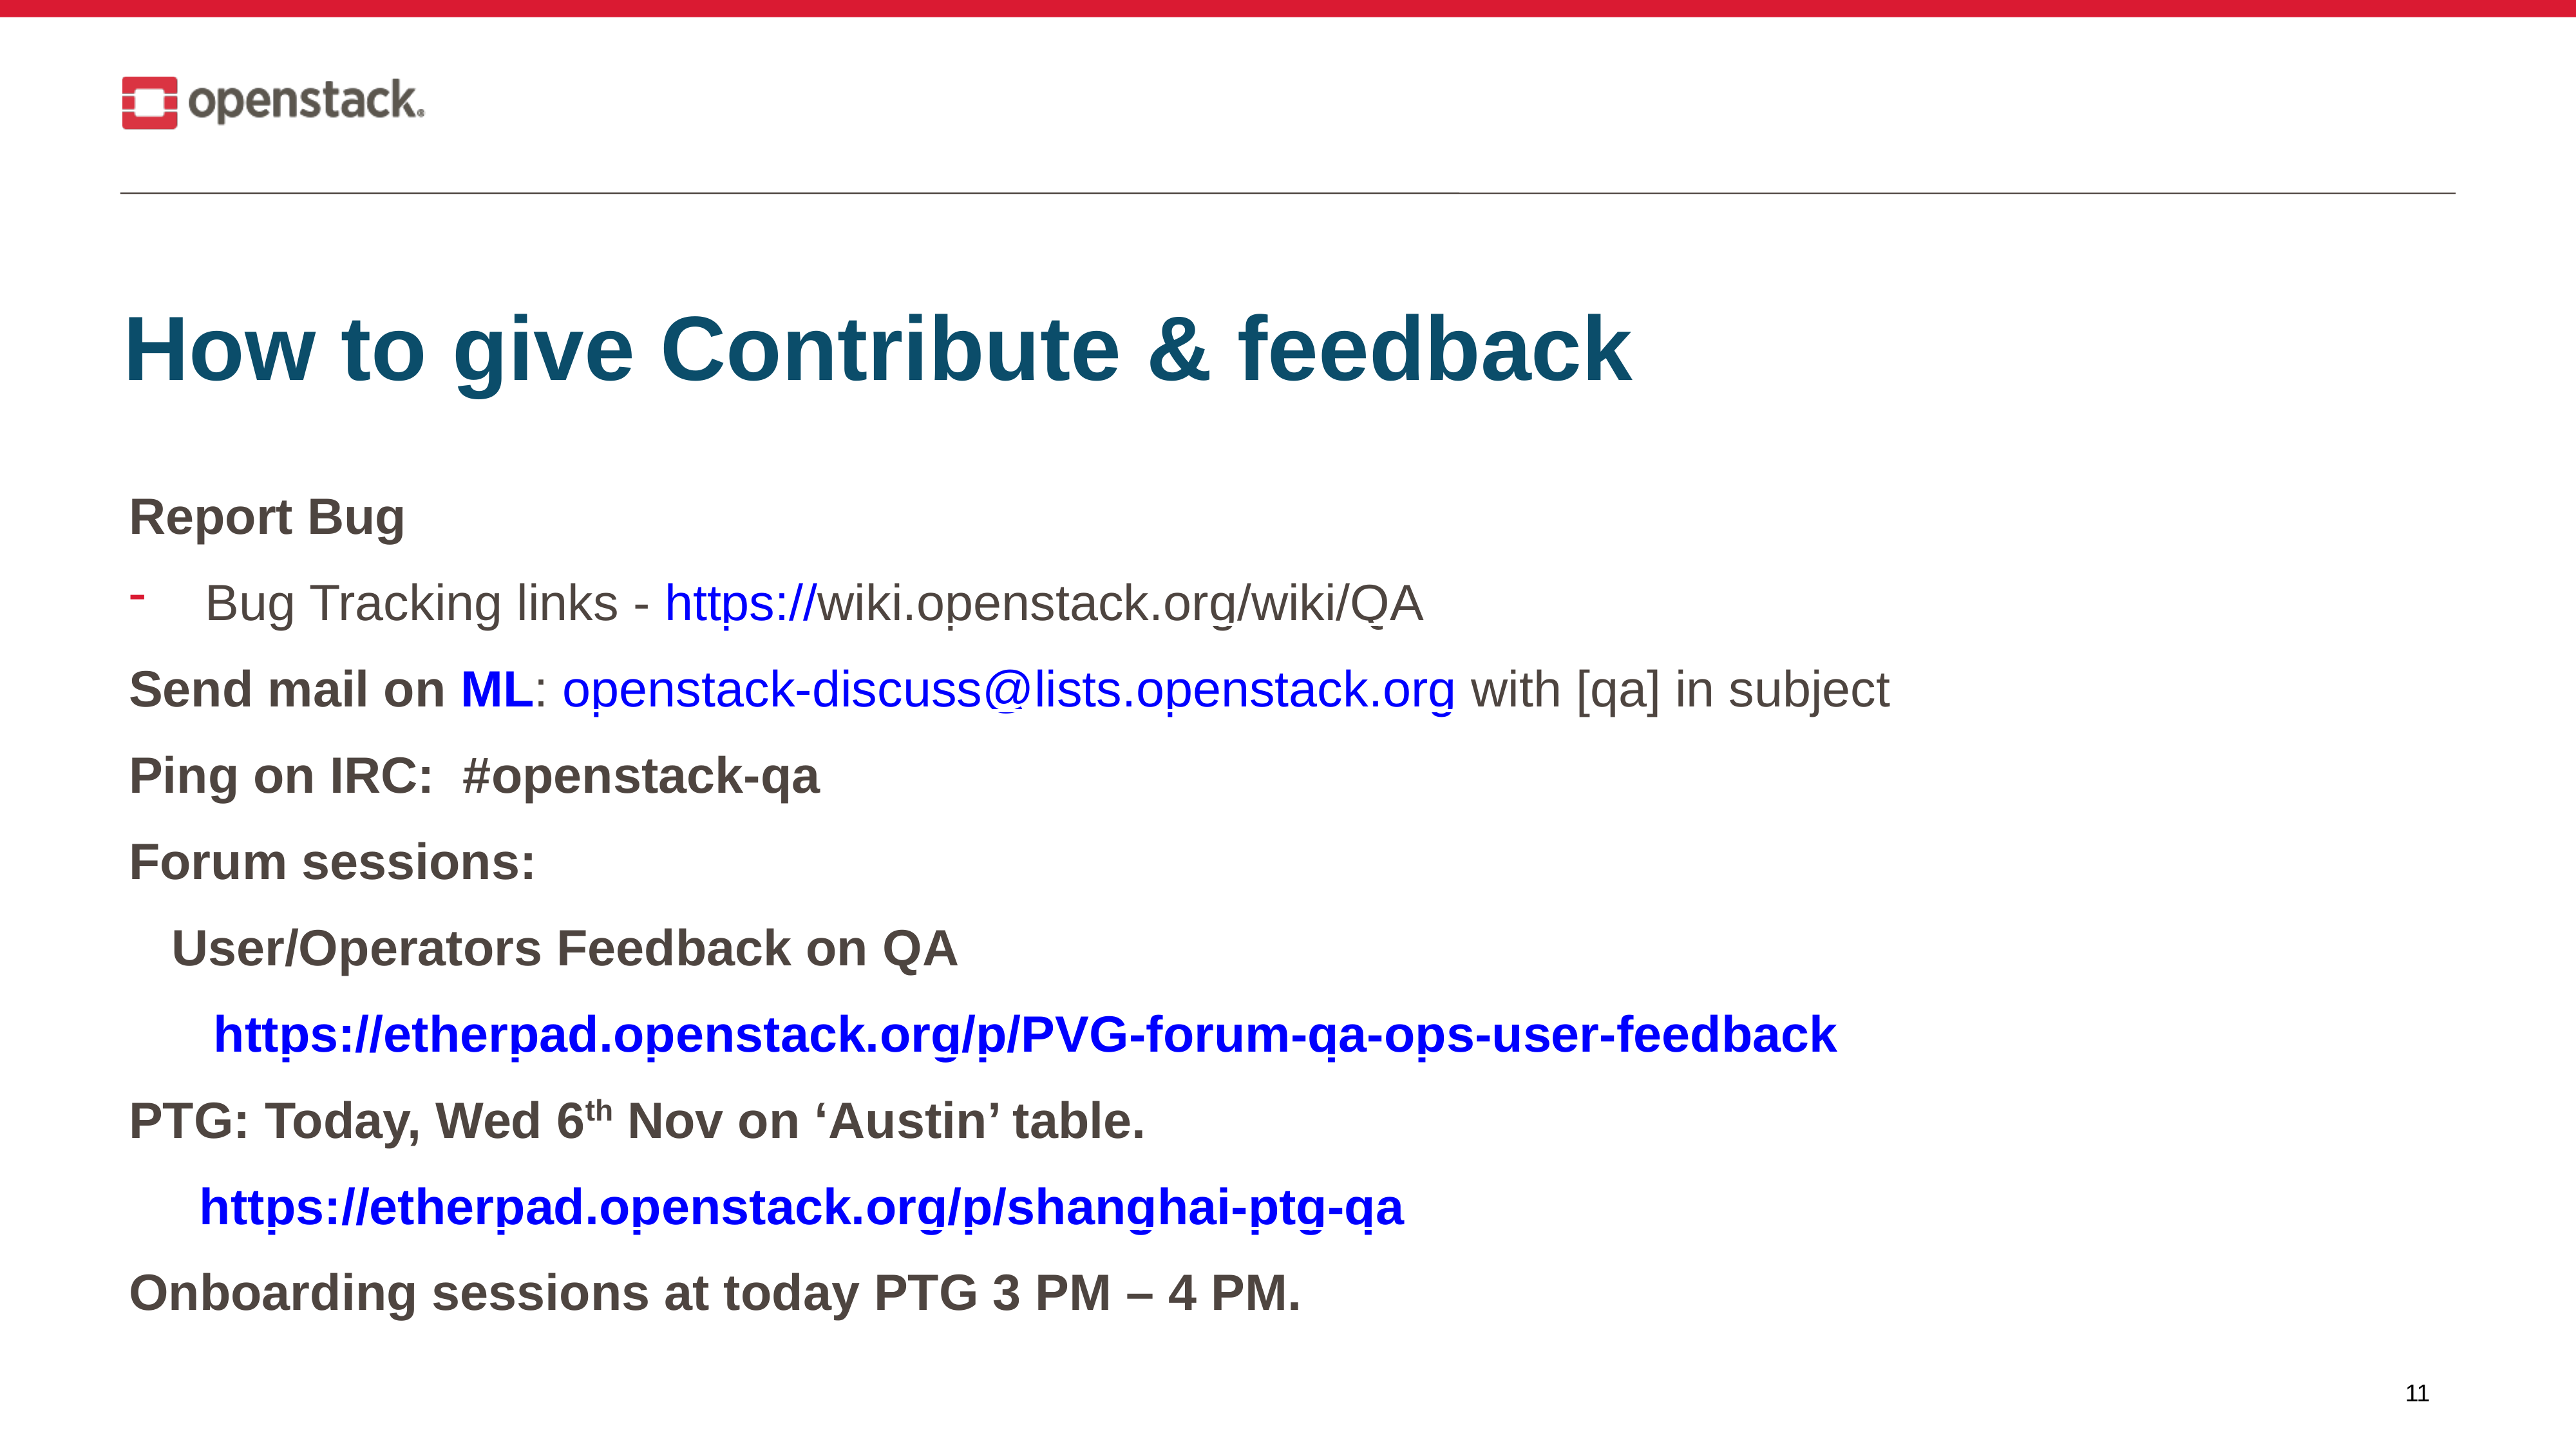

How to give Contribute & feedback
Report Bug
Bug Tracking links - https://wiki.openstack.org/wiki/QA
Send mail on ML: openstack-discuss@lists.openstack.org with [qa] in subject
Ping on IRC: #openstack-qa
Forum sessions:
 User/Operators Feedback on QA
 https://etherpad.openstack.org/p/PVG-forum-qa-ops-user-feedback
PTG: Today, Wed 6th Nov on ‘Austin’ table.
 https://etherpad.openstack.org/p/shanghai-ptg-qa
Onboarding sessions at today PTG 3 PM – 4 PM.